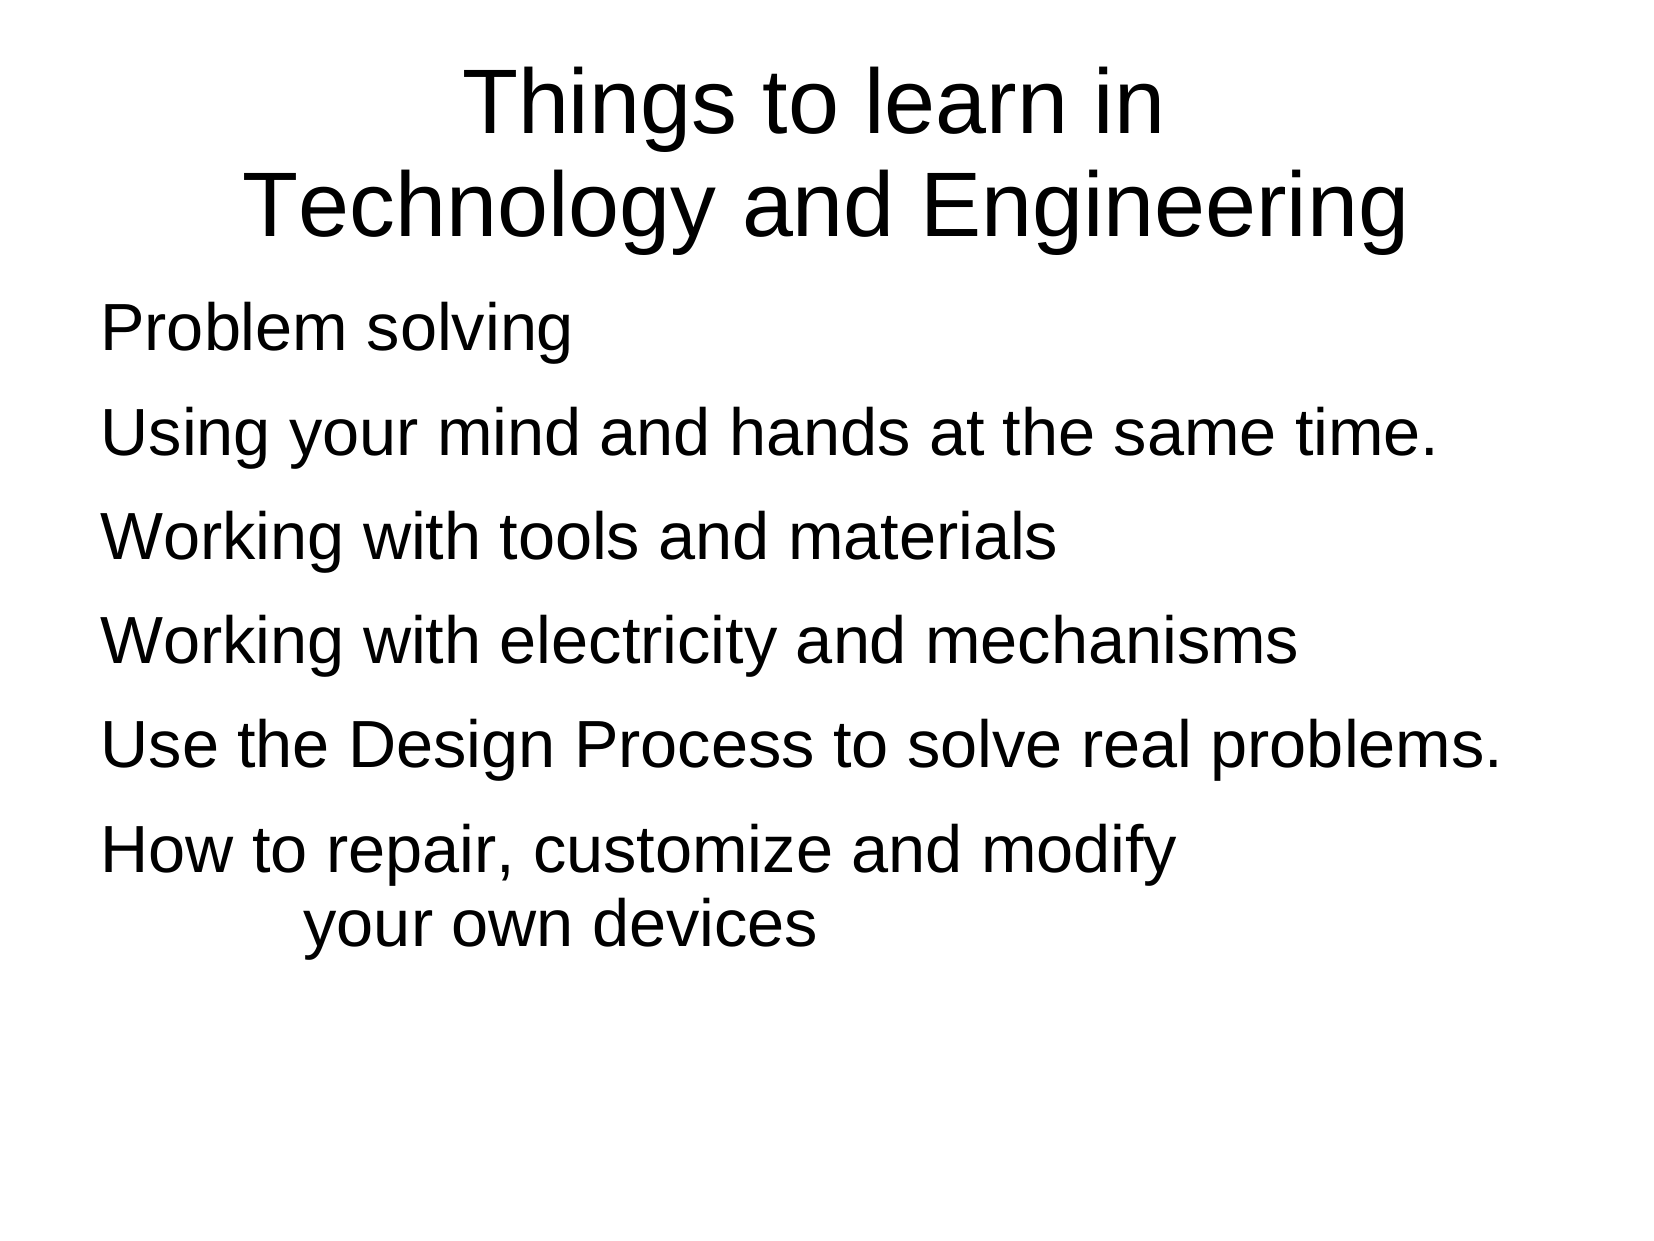

# Things to learn in Technology and Engineering
Problem solving
Using your mind and hands at the same time.
Working with tools and materials
Working with electricity and mechanisms
Use the Design Process to solve real problems.
How to repair, customize and modify
		your own devices